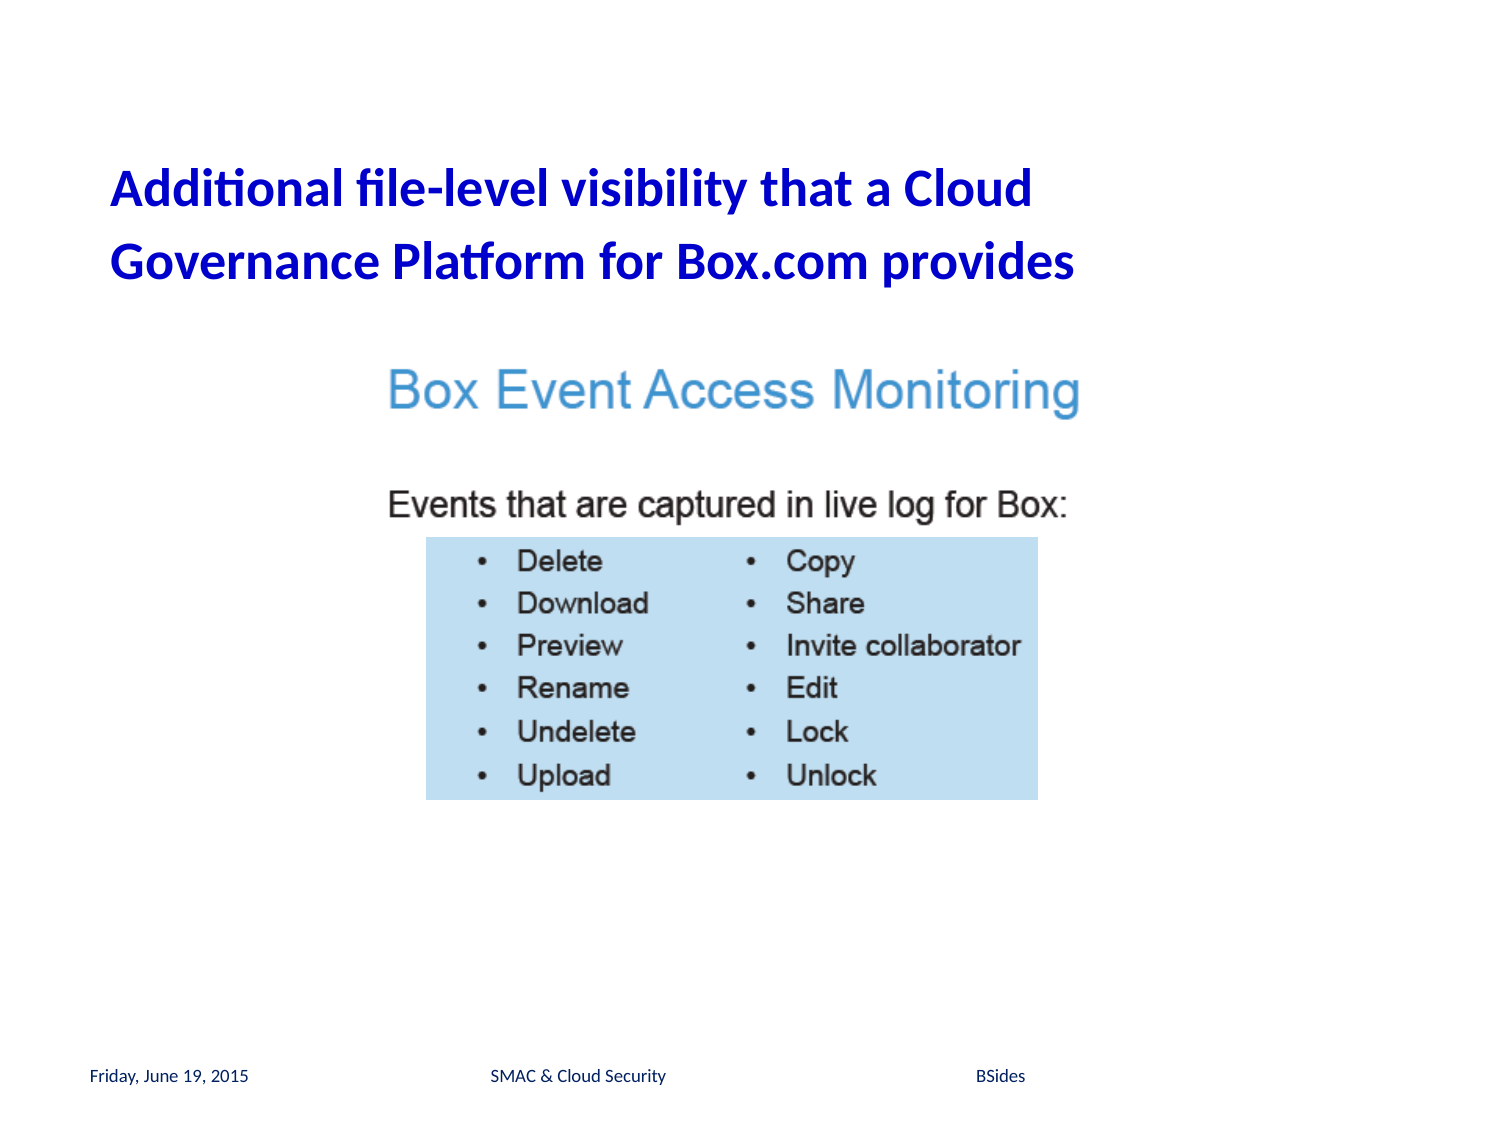

Additional file-level visibility that a Cloud
Governance Platform for Box.com provides
Friday, June 19, 2015 SMAC & Cloud Security BSides